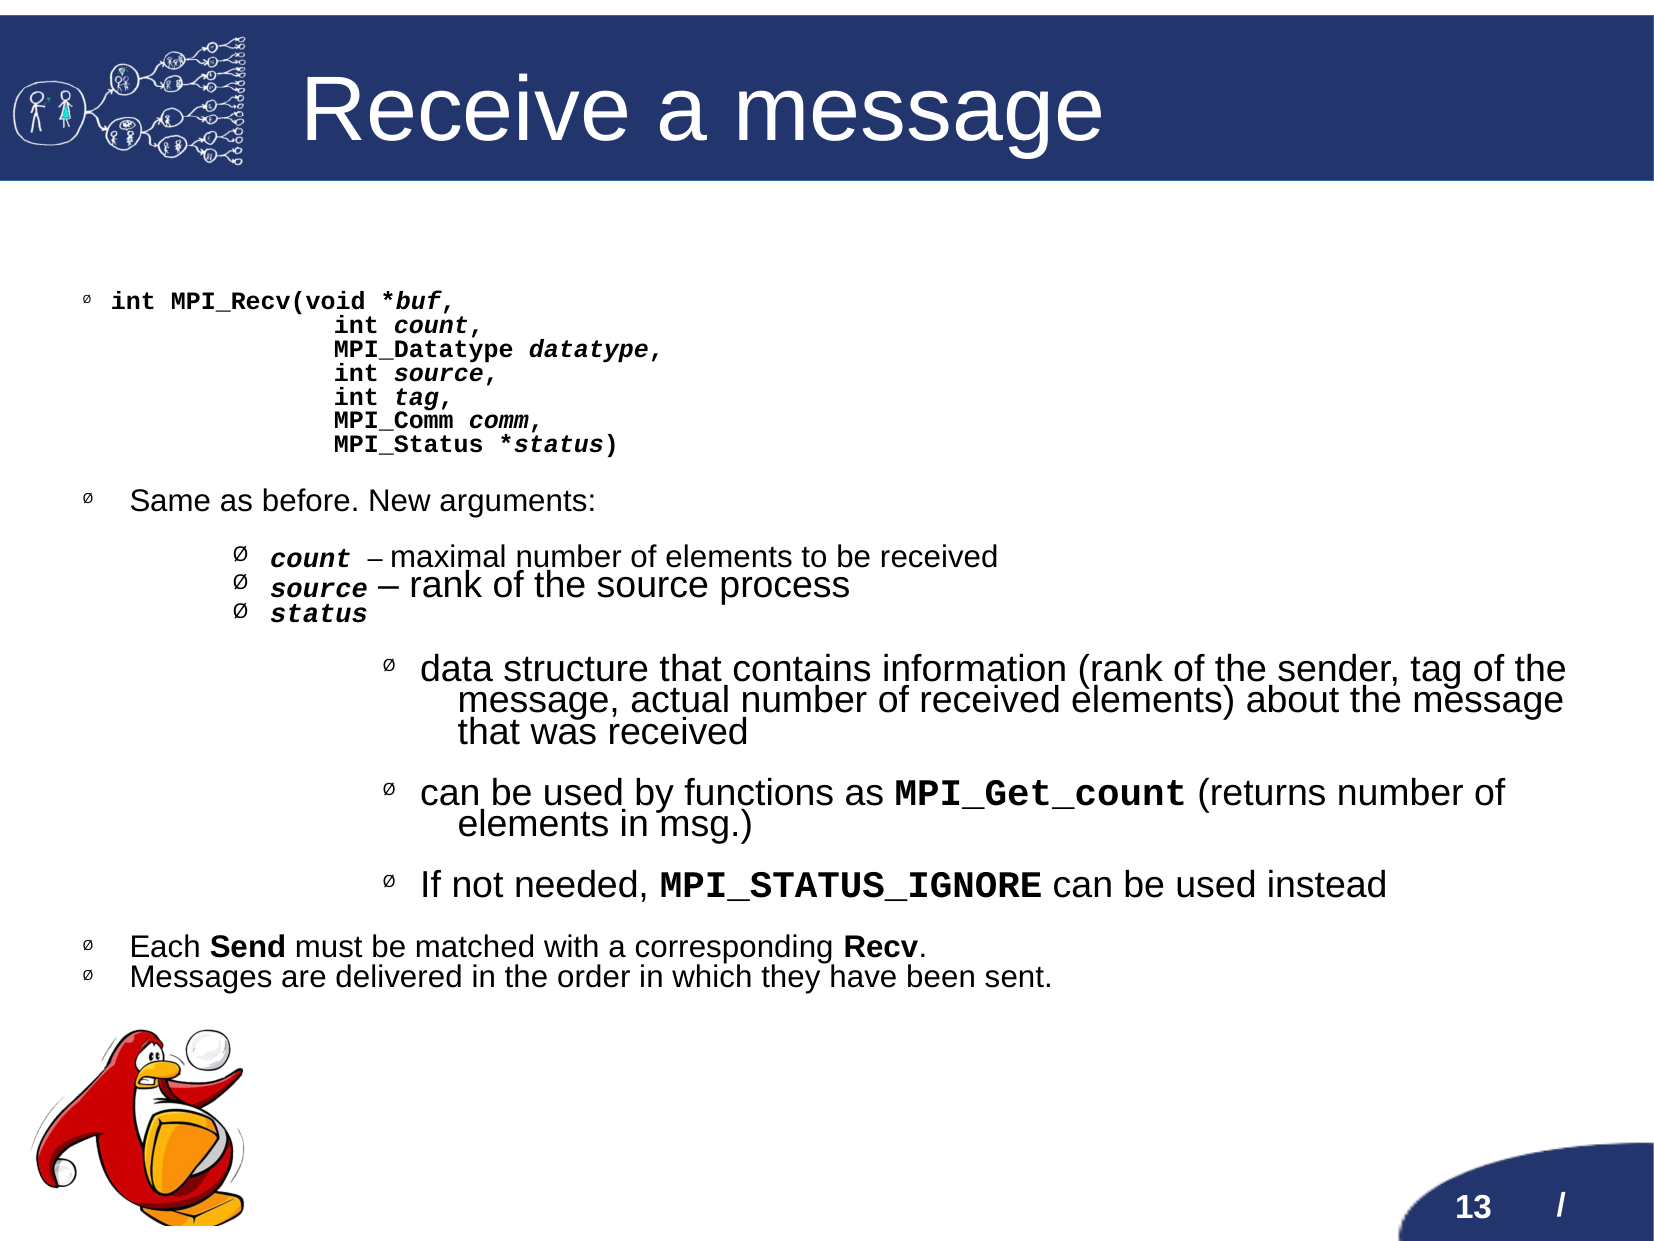

# Receive a message
int MPI_Recv(void *buf,
 int count,
 MPI_Datatype datatype,
 int source,
 int tag,
 MPI_Comm comm,
 MPI_Status *status)
Same as before. New arguments:
count – maximal number of elements to be received
source – rank of the source process
status
data structure that contains information (rank of the sender, tag of the message, actual number of received elements) about the message that was received
can be used by functions as MPI_Get_count (returns number of elements in msg.)
If not needed, MPI_STATUS_IGNORE can be used instead
Each Send must be matched with a corresponding Recv.
Messages are delivered in the order in which they have been sent.